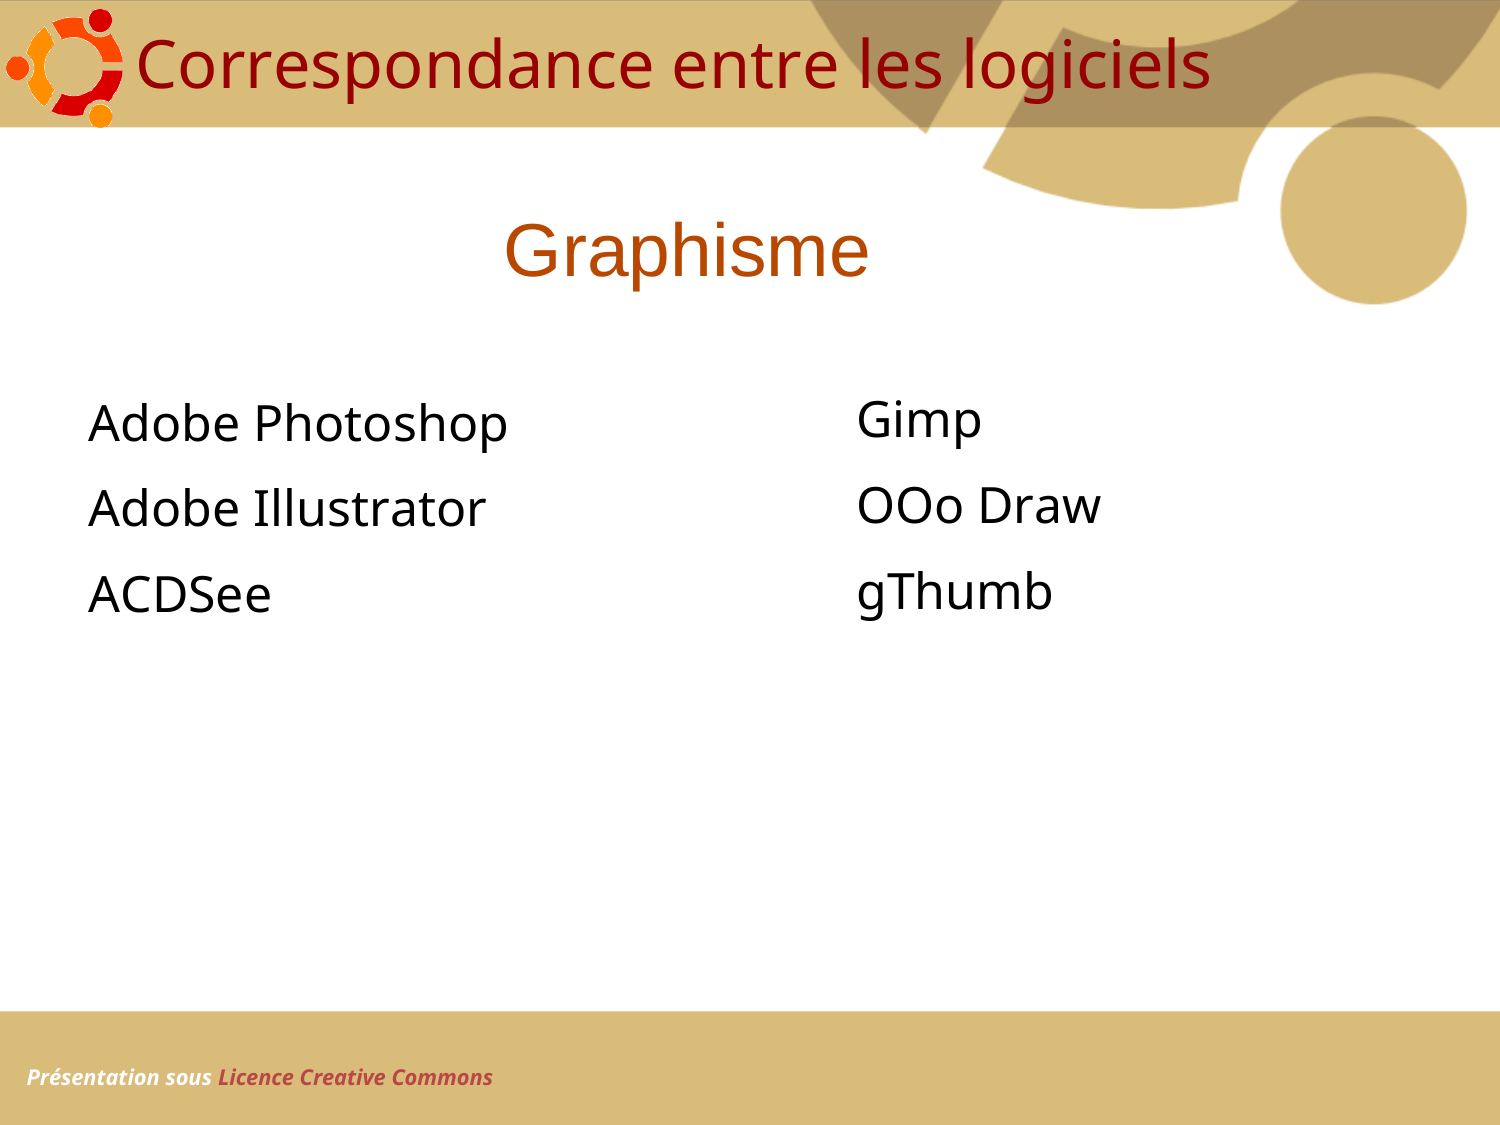

# Correspondance entre les logiciels
Graphisme
Gimp
OOo Draw
gThumb
Adobe Photoshop
Adobe Illustrator
ACDSee